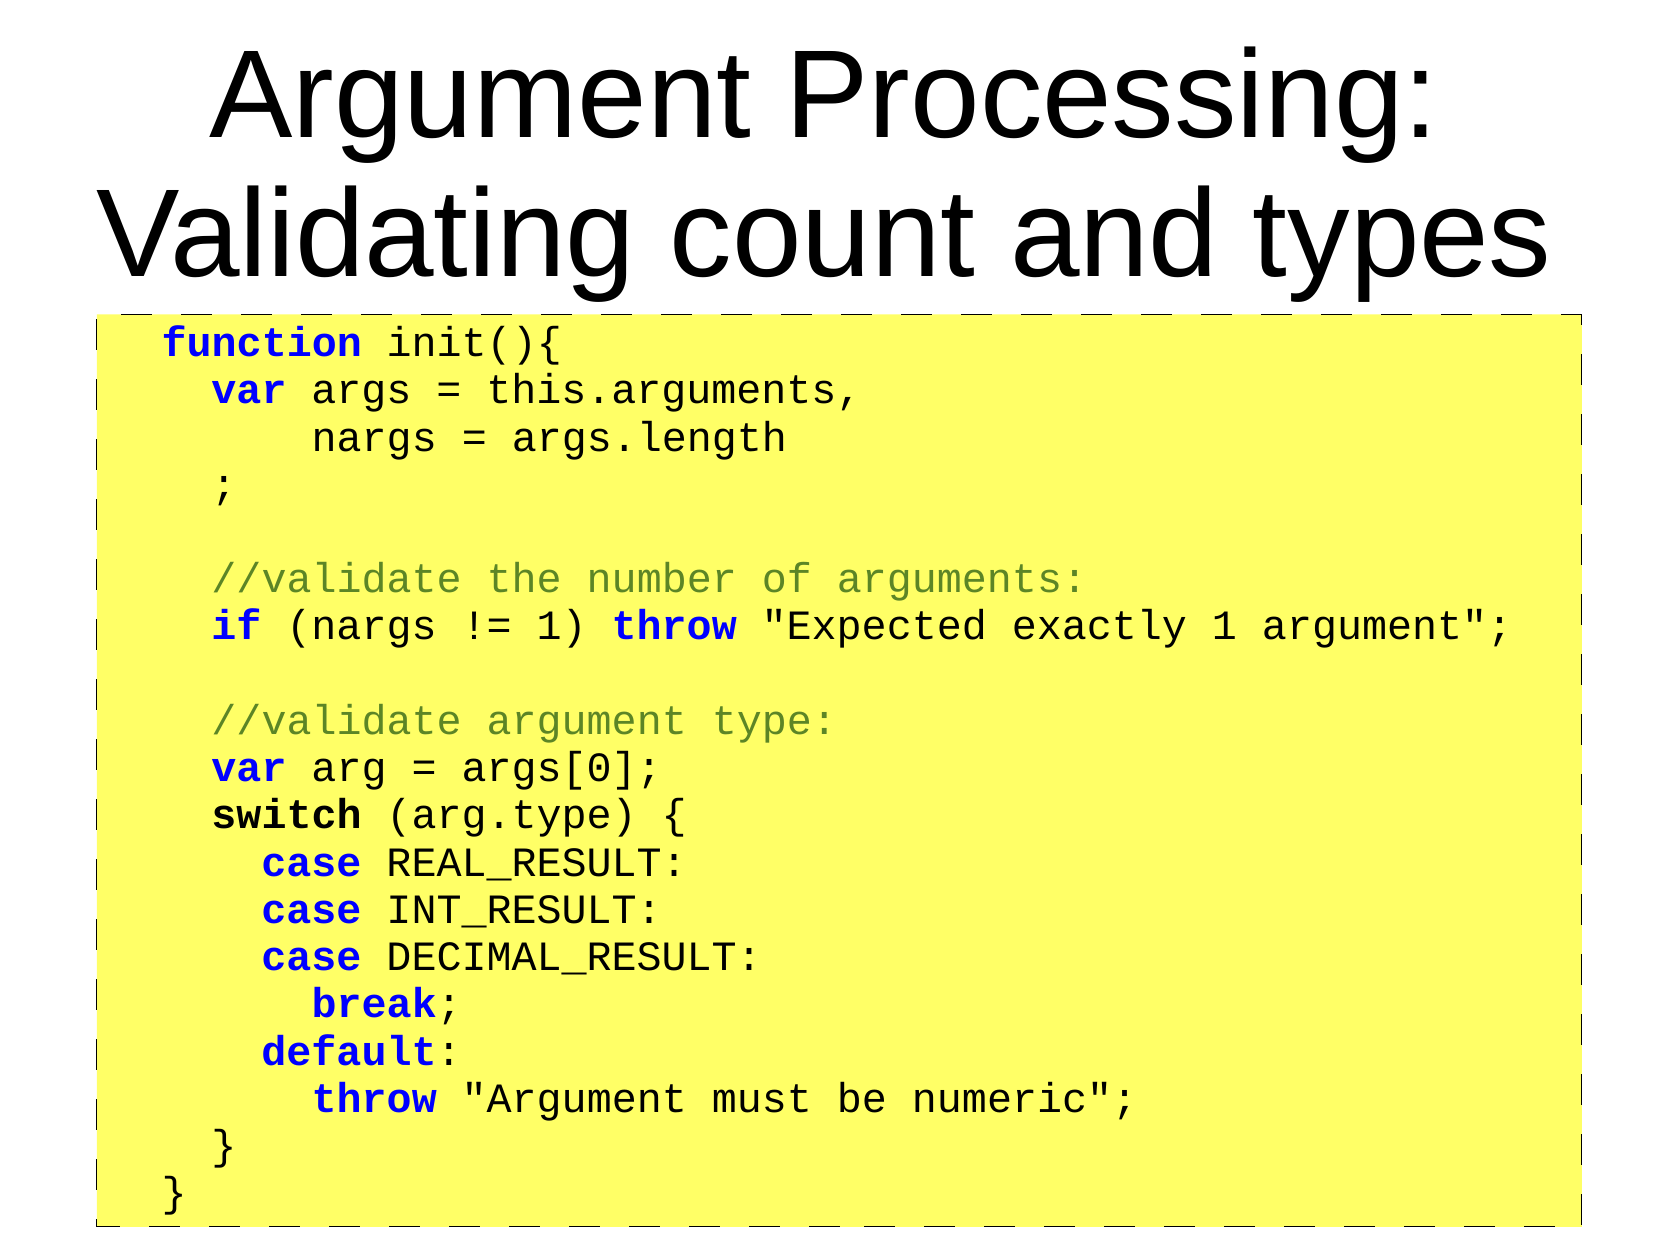

# Argument Processing: Validating count and types
 function init(){
 var args = this.arguments,
 nargs = args.length
 ;
 //validate the number of arguments:
 if (nargs != 1) throw "Expected exactly 1 argument";
 //validate argument type:
 var arg = args[0];
 switch (arg.type) {
 case REAL_RESULT:
 case INT_RESULT:
 case DECIMAL_RESULT:
 break;
 default:
 throw "Argument must be numeric";
 }
 }